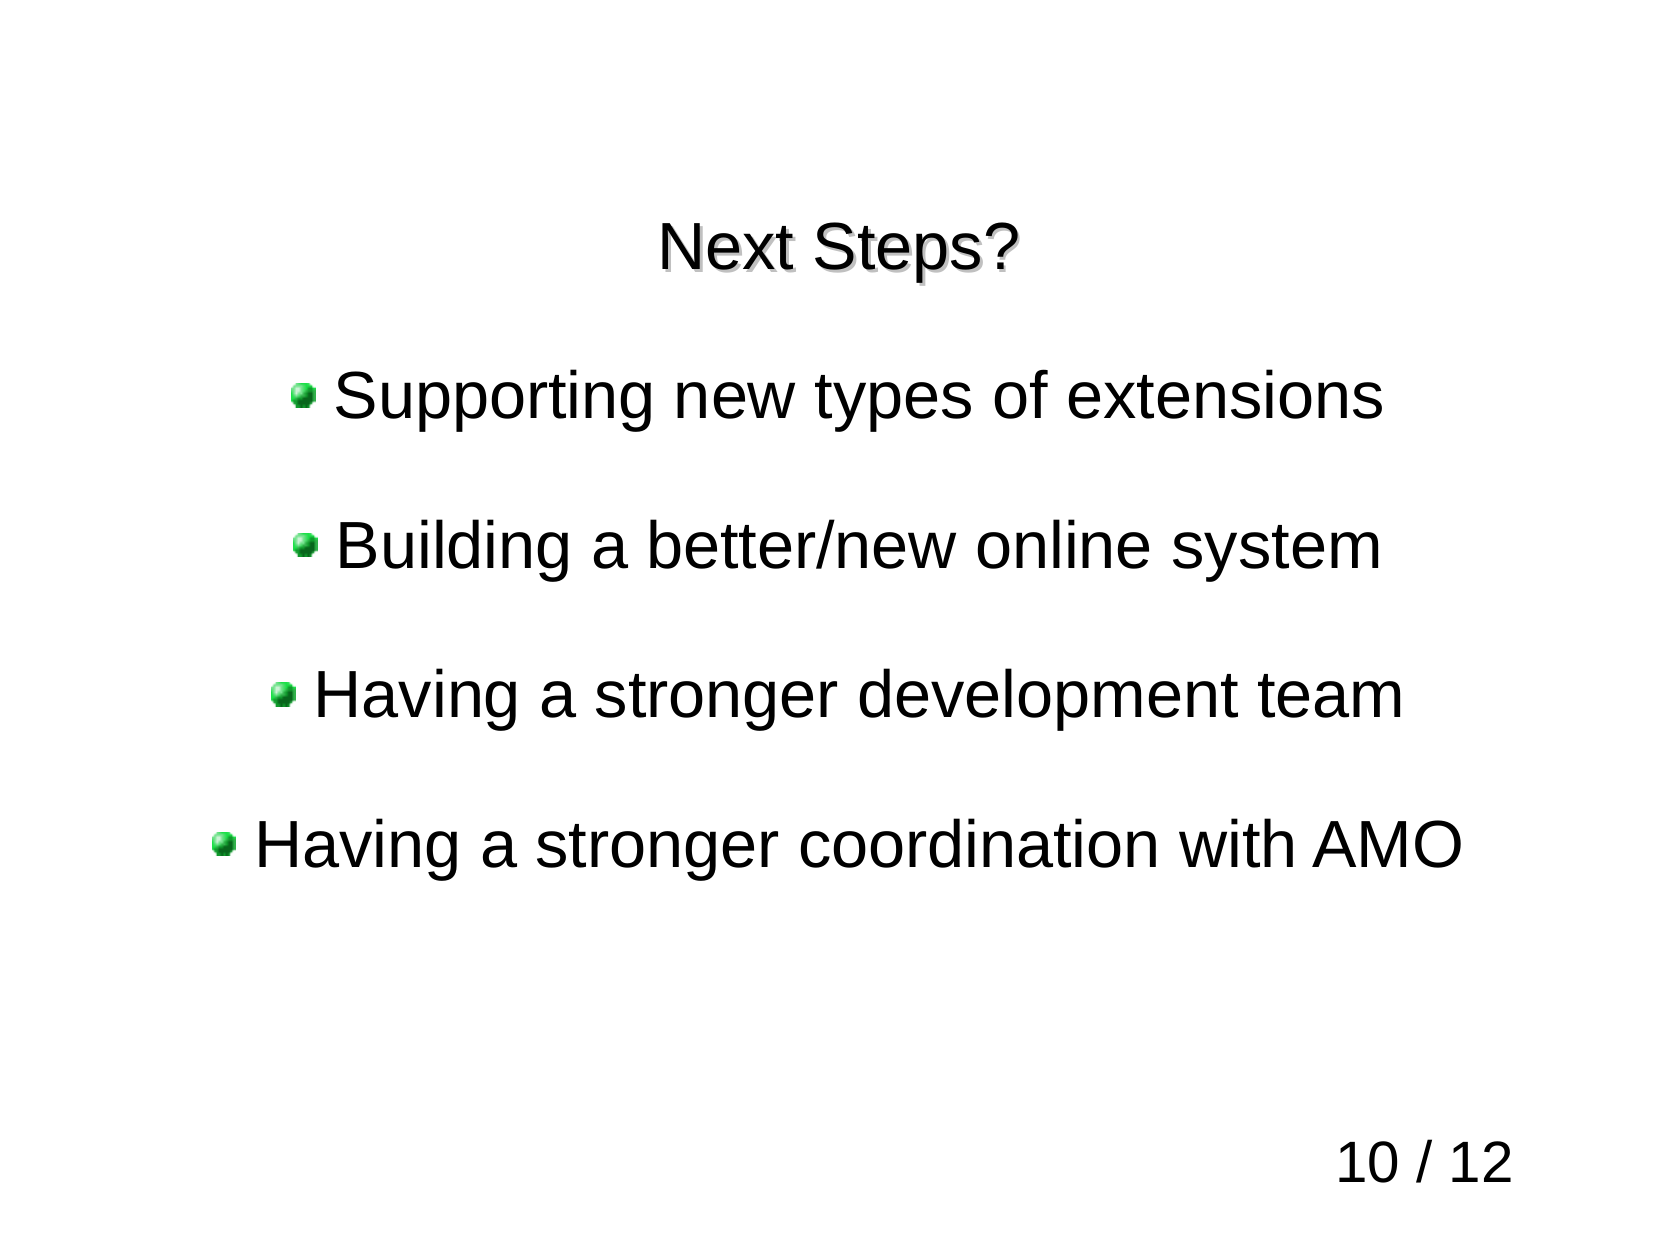

# Next Steps?
 Supporting new types of extensions
 Building a better/new online system
 Having a stronger development team
 Having a stronger coordination with AMO